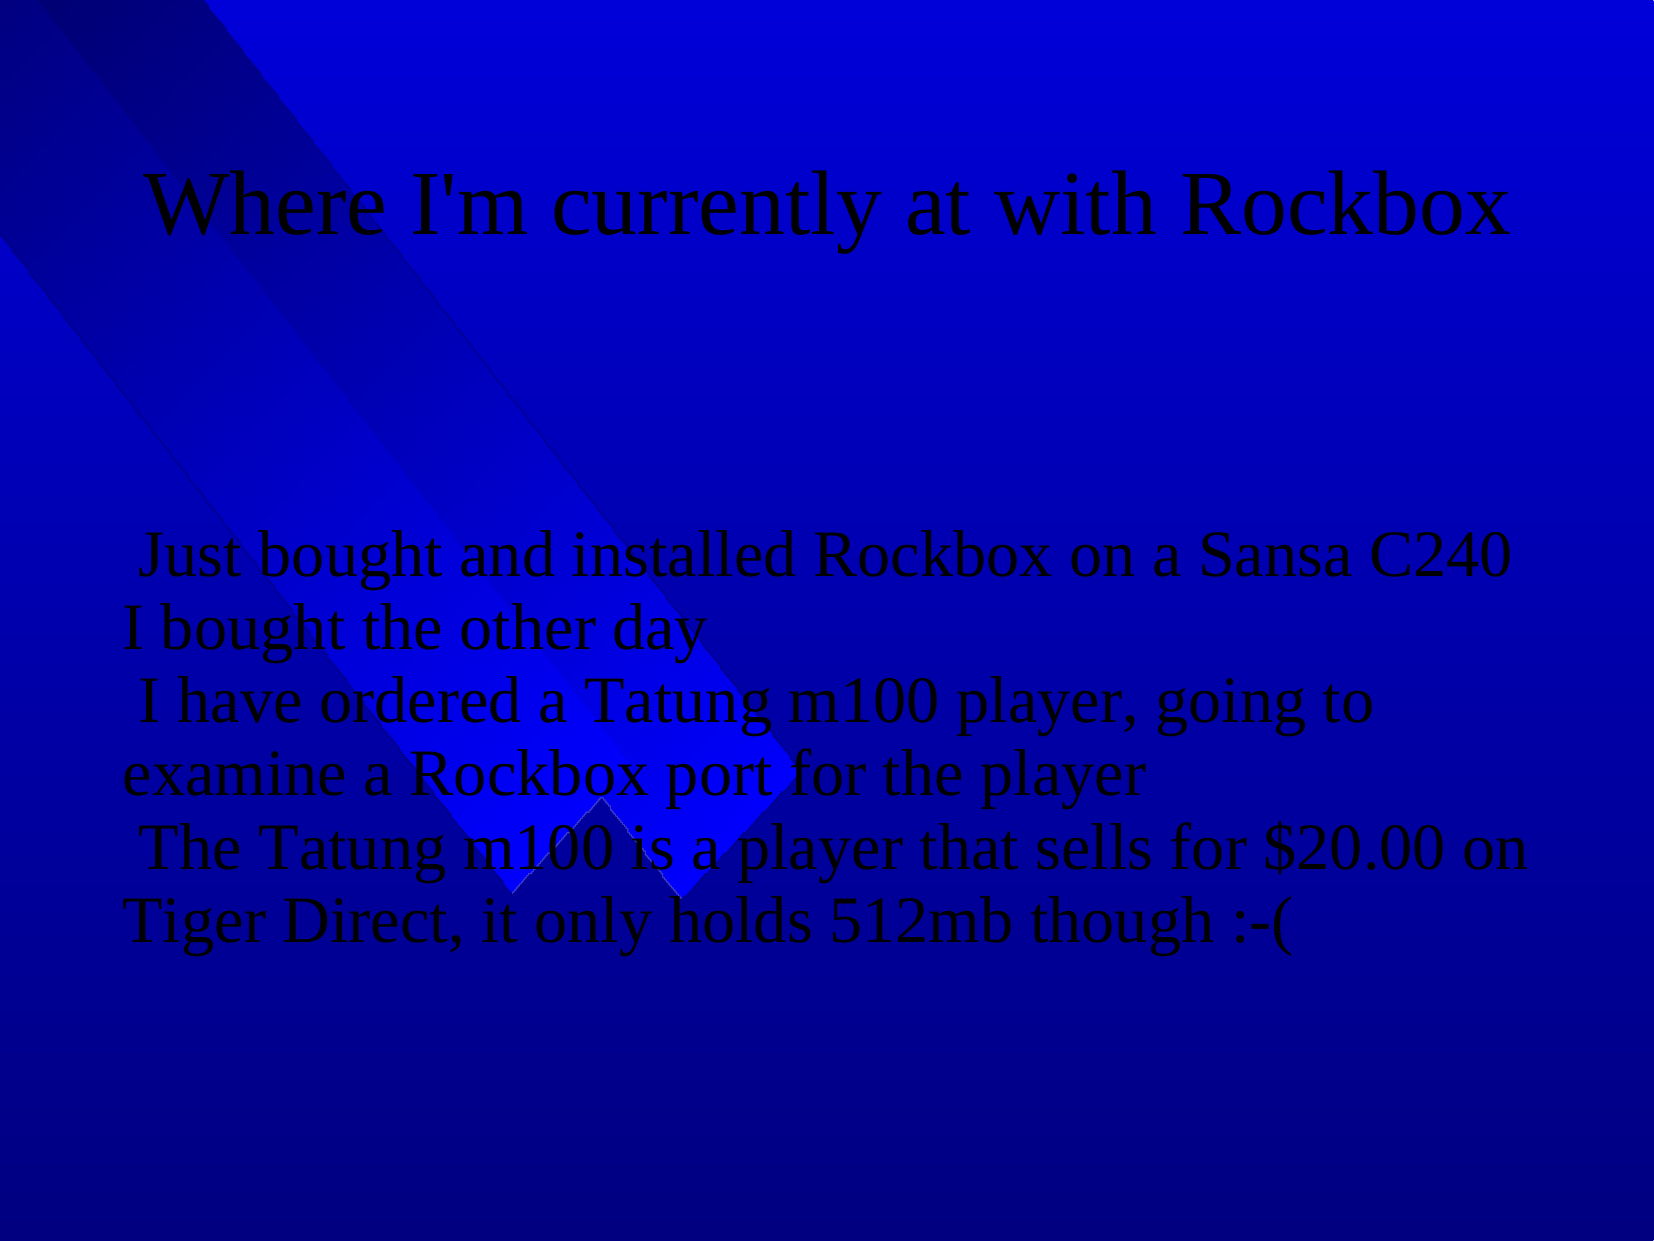

# Where I'm currently at with Rockbox
 Just bought and installed Rockbox on a Sansa C240 I bought the other day
 I have ordered a Tatung m100 player, going to examine a Rockbox port for the player
 The Tatung m100 is a player that sells for $20.00 on Tiger Direct, it only holds 512mb though :-(